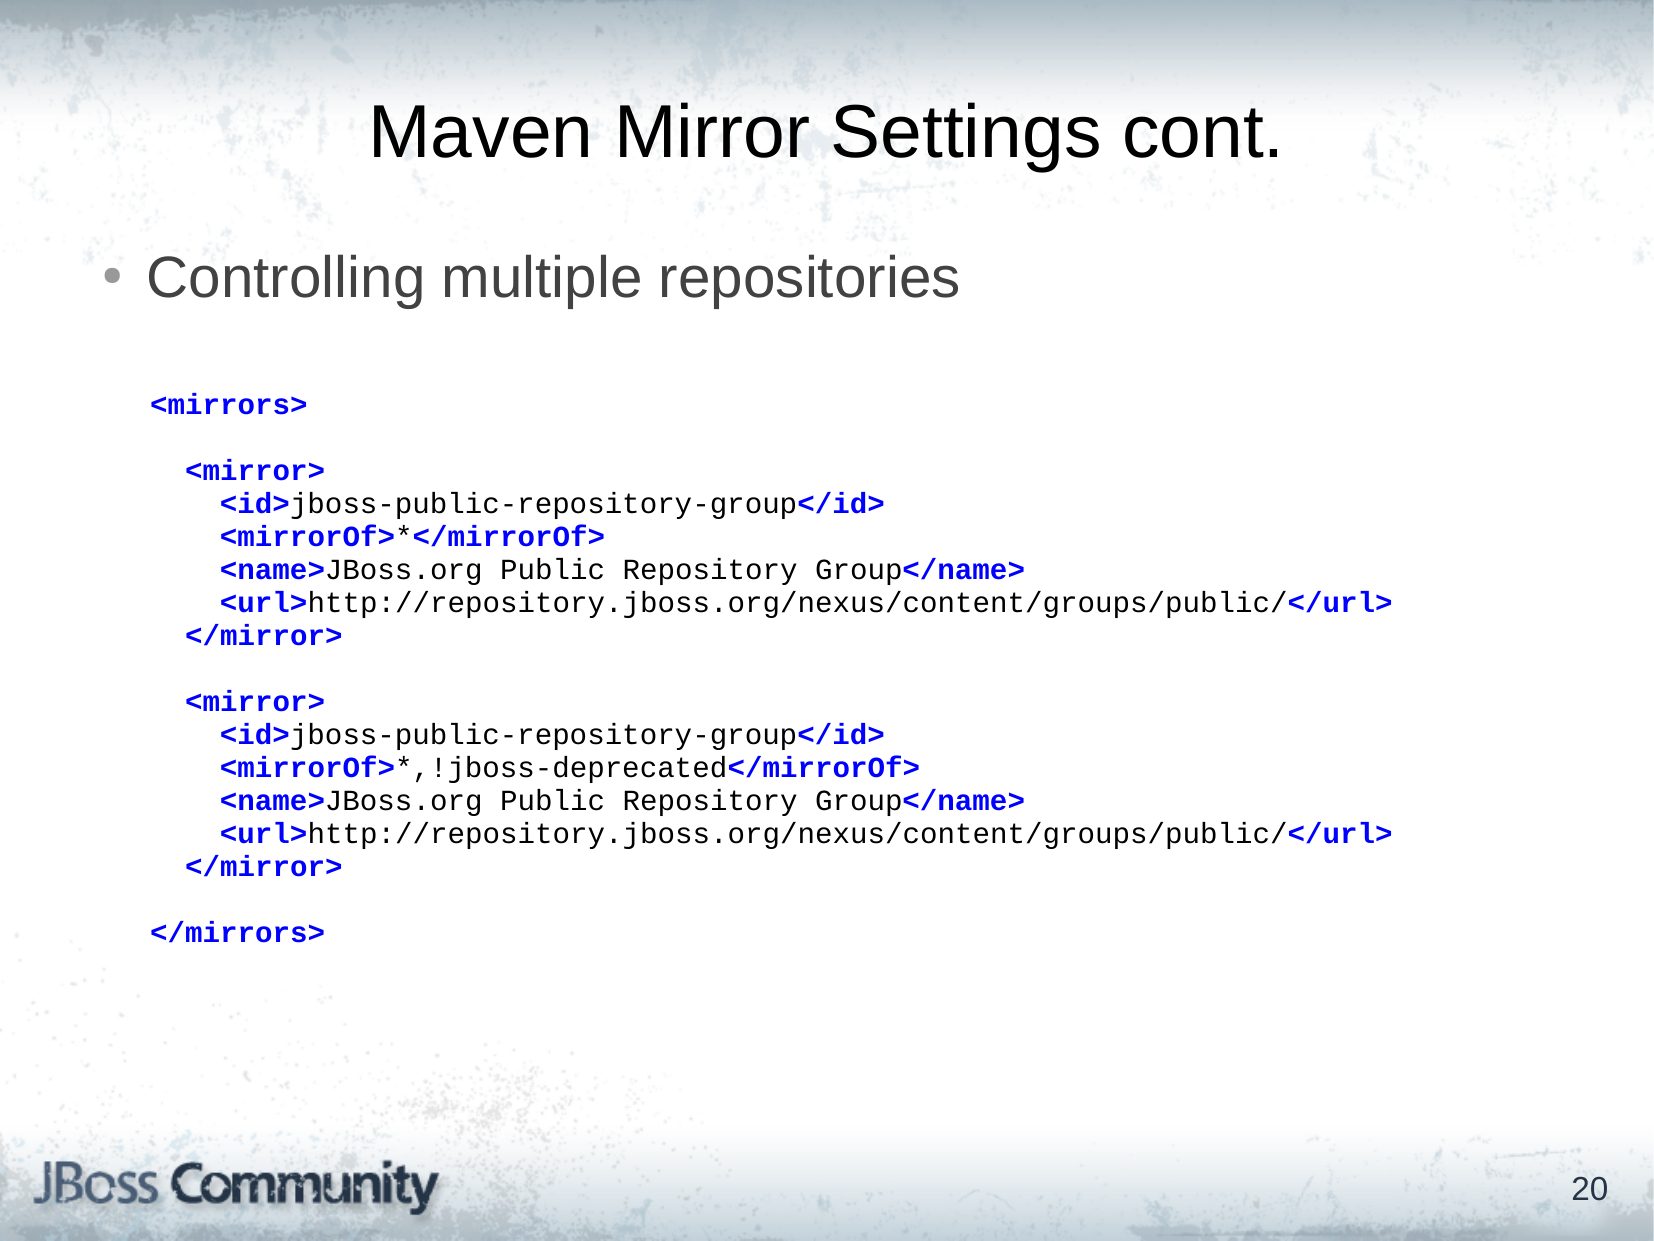

# Maven Mirror Settings cont.
Controlling multiple repositories
<mirrors>
 <mirror>
 <id>jboss-public-repository-group</id>
 <mirrorOf>*</mirrorOf>
 <name>JBoss.org Public Repository Group</name>
 <url>http://repository.jboss.org/nexus/content/groups/public/</url>
 </mirror>
 <mirror>
 <id>jboss-public-repository-group</id>
 <mirrorOf>*,!jboss-deprecated</mirrorOf>
 <name>JBoss.org Public Repository Group</name>
 <url>http://repository.jboss.org/nexus/content/groups/public/</url>
 </mirror>
</mirrors>